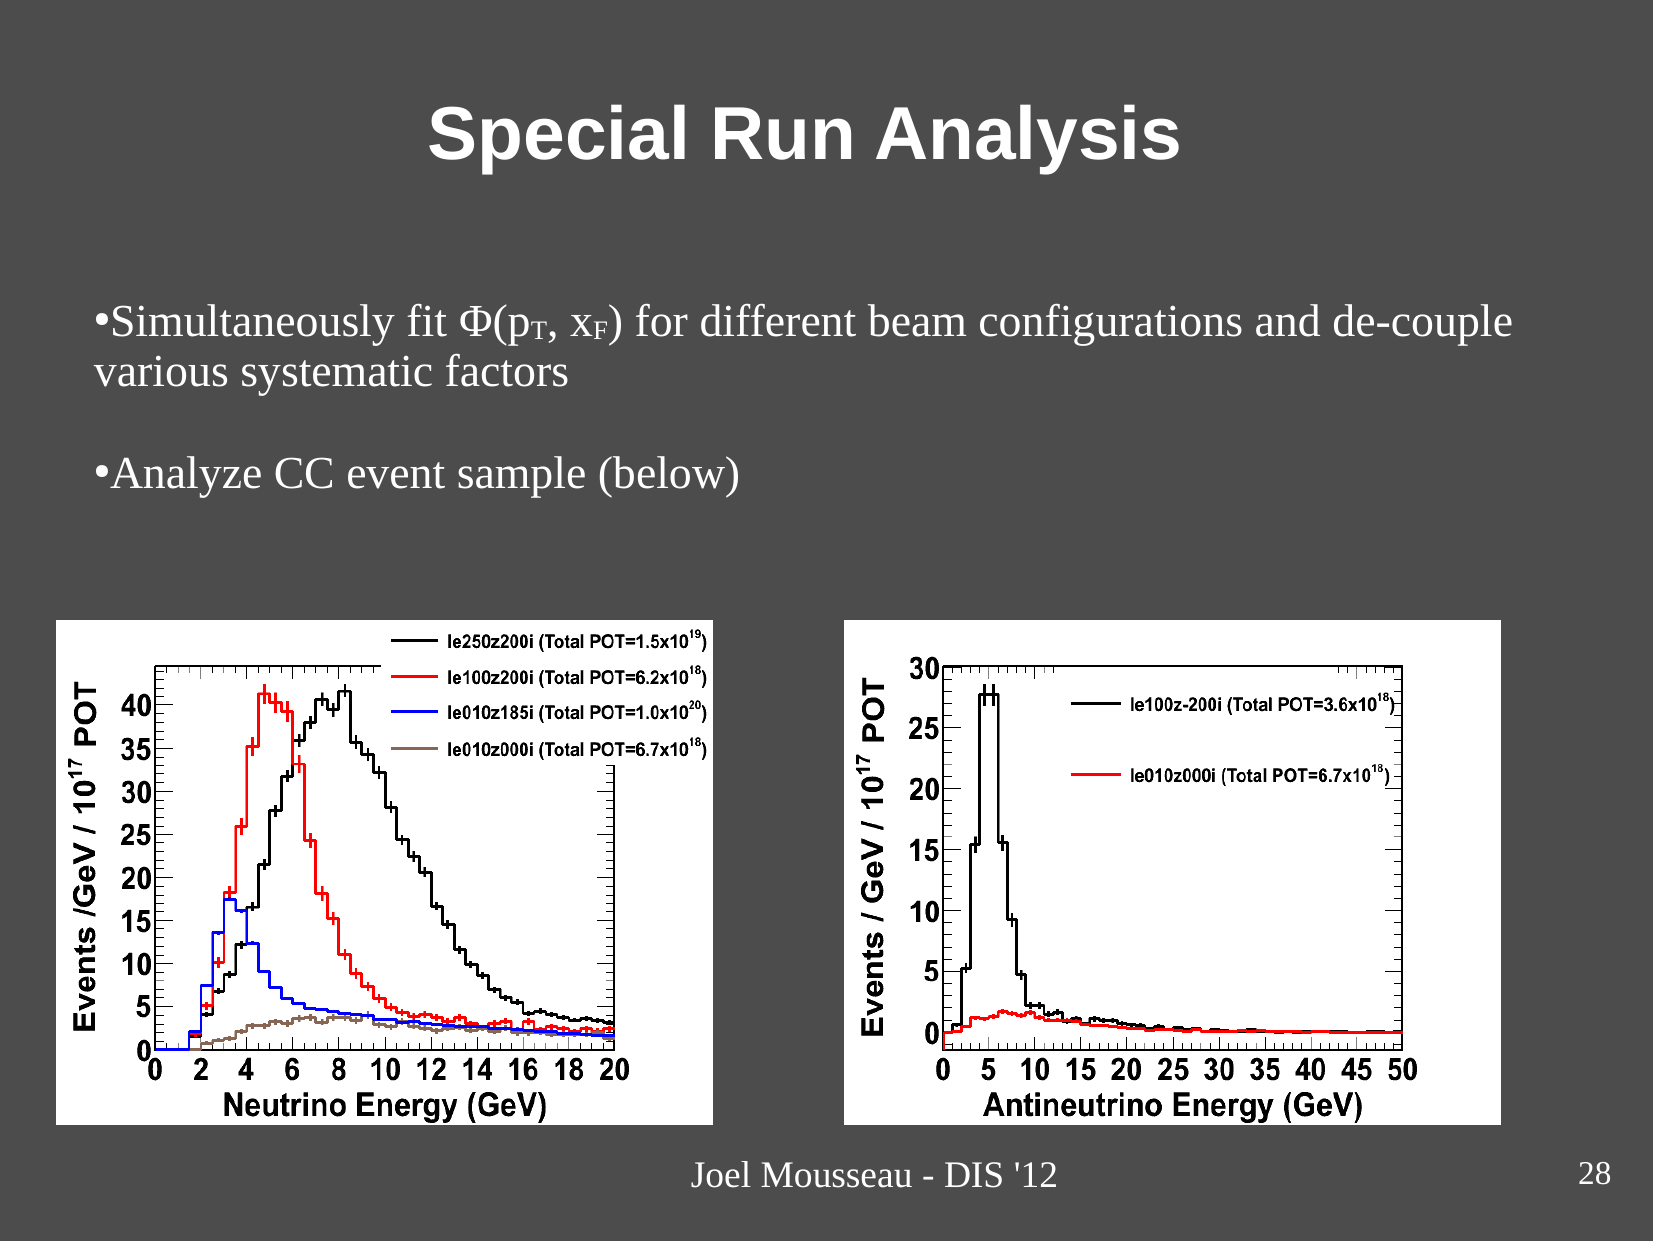

# Special Run Analysis
Simultaneously fit Φ(pT, xF) for different beam configurations and de-couple various systematic factors
Analyze CC event sample (below)
Joel Mousseau - DIS '12
28